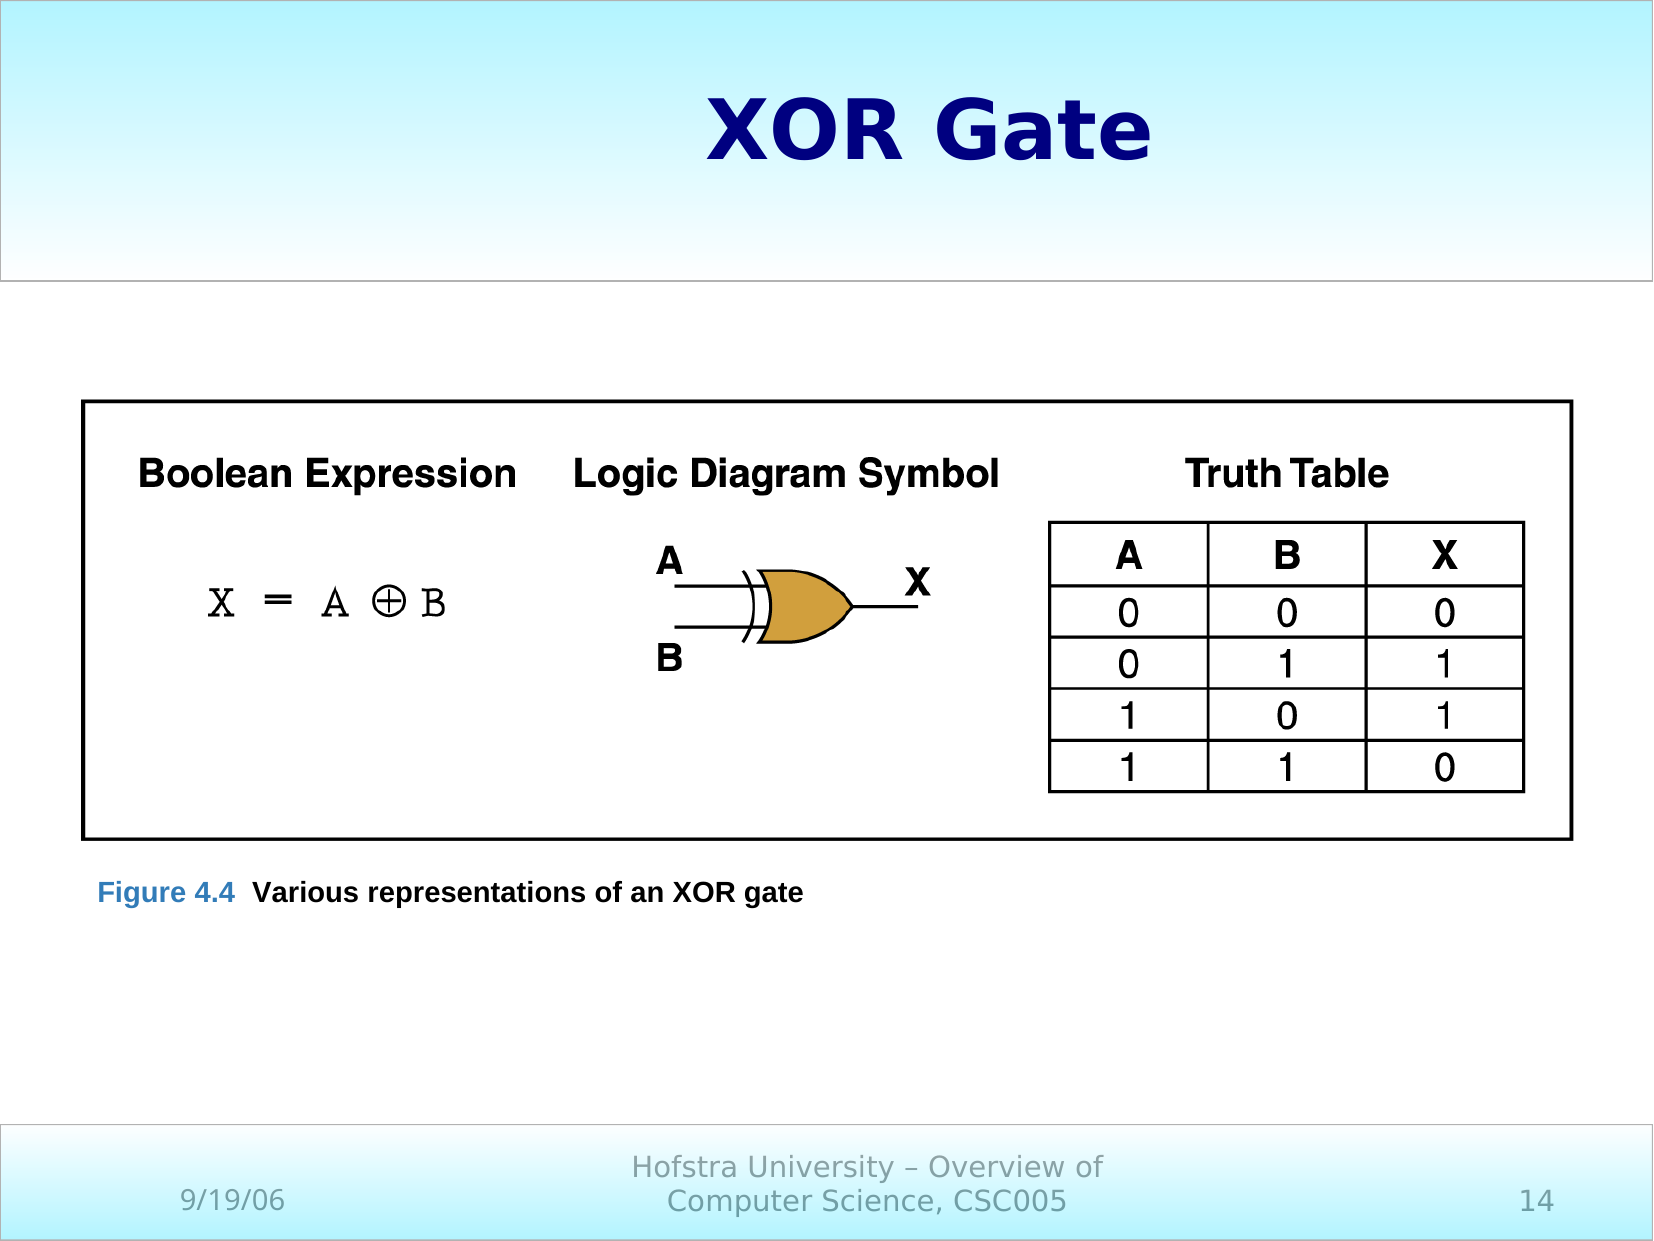

# XOR Gate
Figure 4.4 Various representations of an XOR gate
09/27/06
14